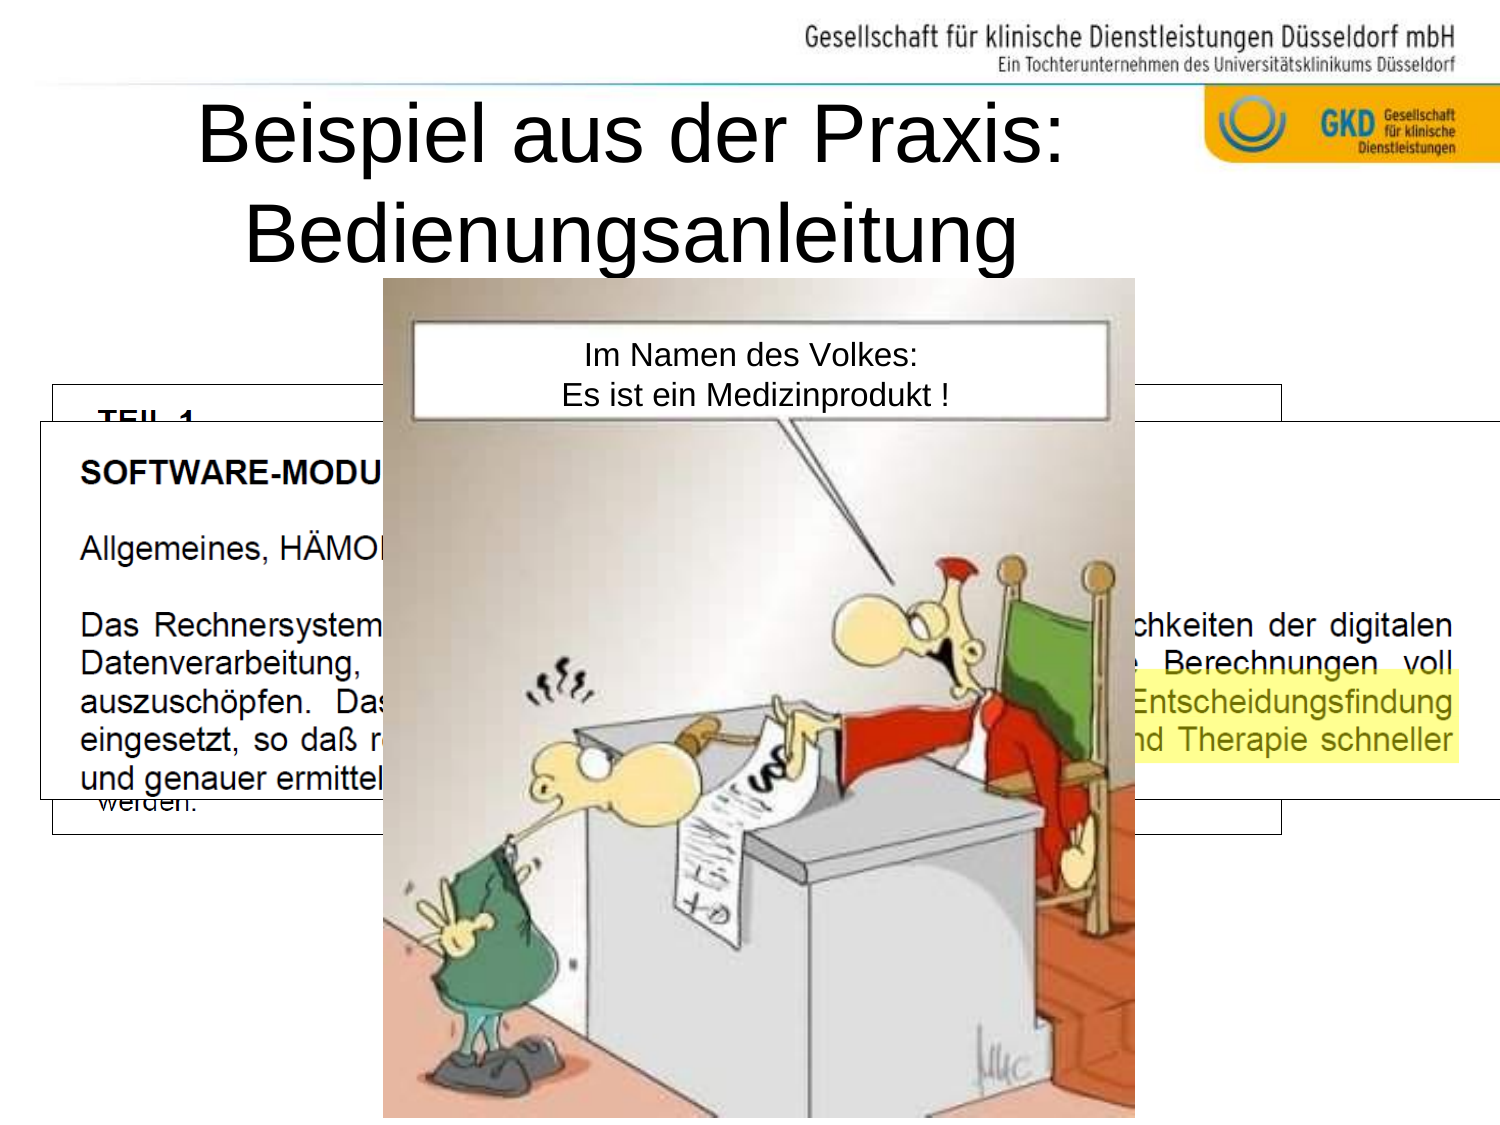

# Beispiel aus der Praxis: Bedienungsanleitung
Im Namen des Volkes:
Es ist ein Medizinprodukt !